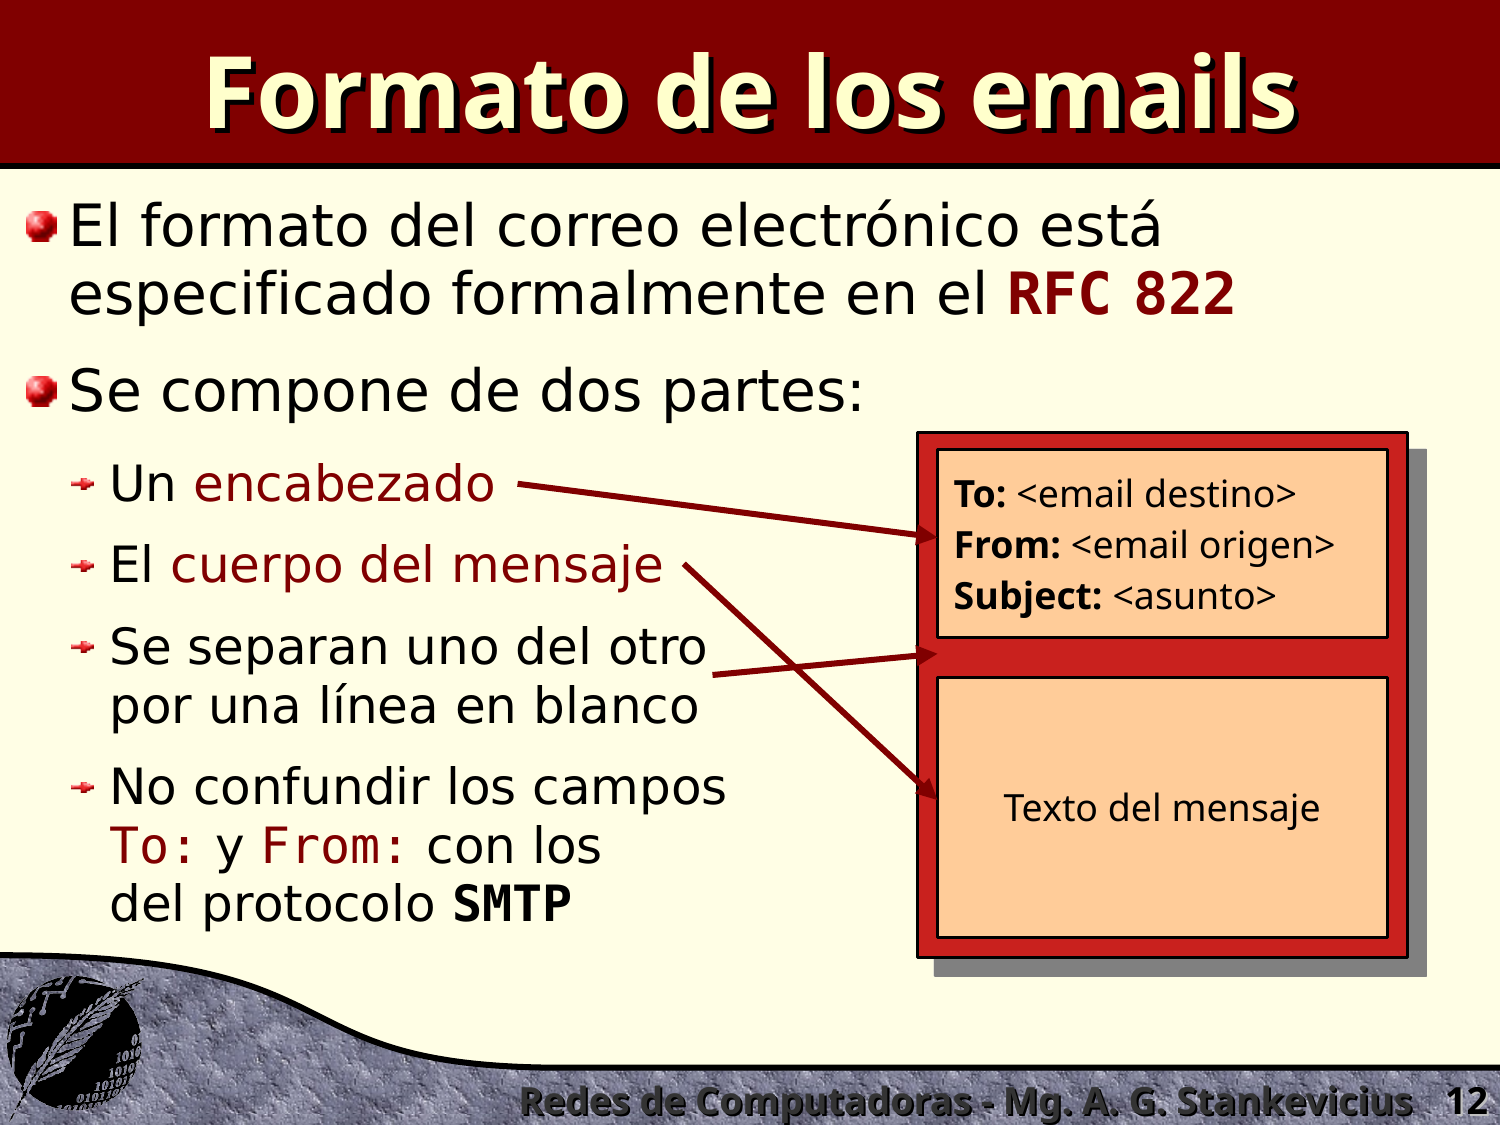

Formato de los emails
# El formato del correo electrónico está especificado formalmente en el RFC 822
Se compone de dos partes:
Un encabezado
El cuerpo del mensaje
Se separan uno del otro
por una línea en blanco
No confundir los campos
To: y From: con los
del protocolo SMTP
To: <email destino>
From: <email origen>
Subject: <asunto>
Texto del mensaje
12